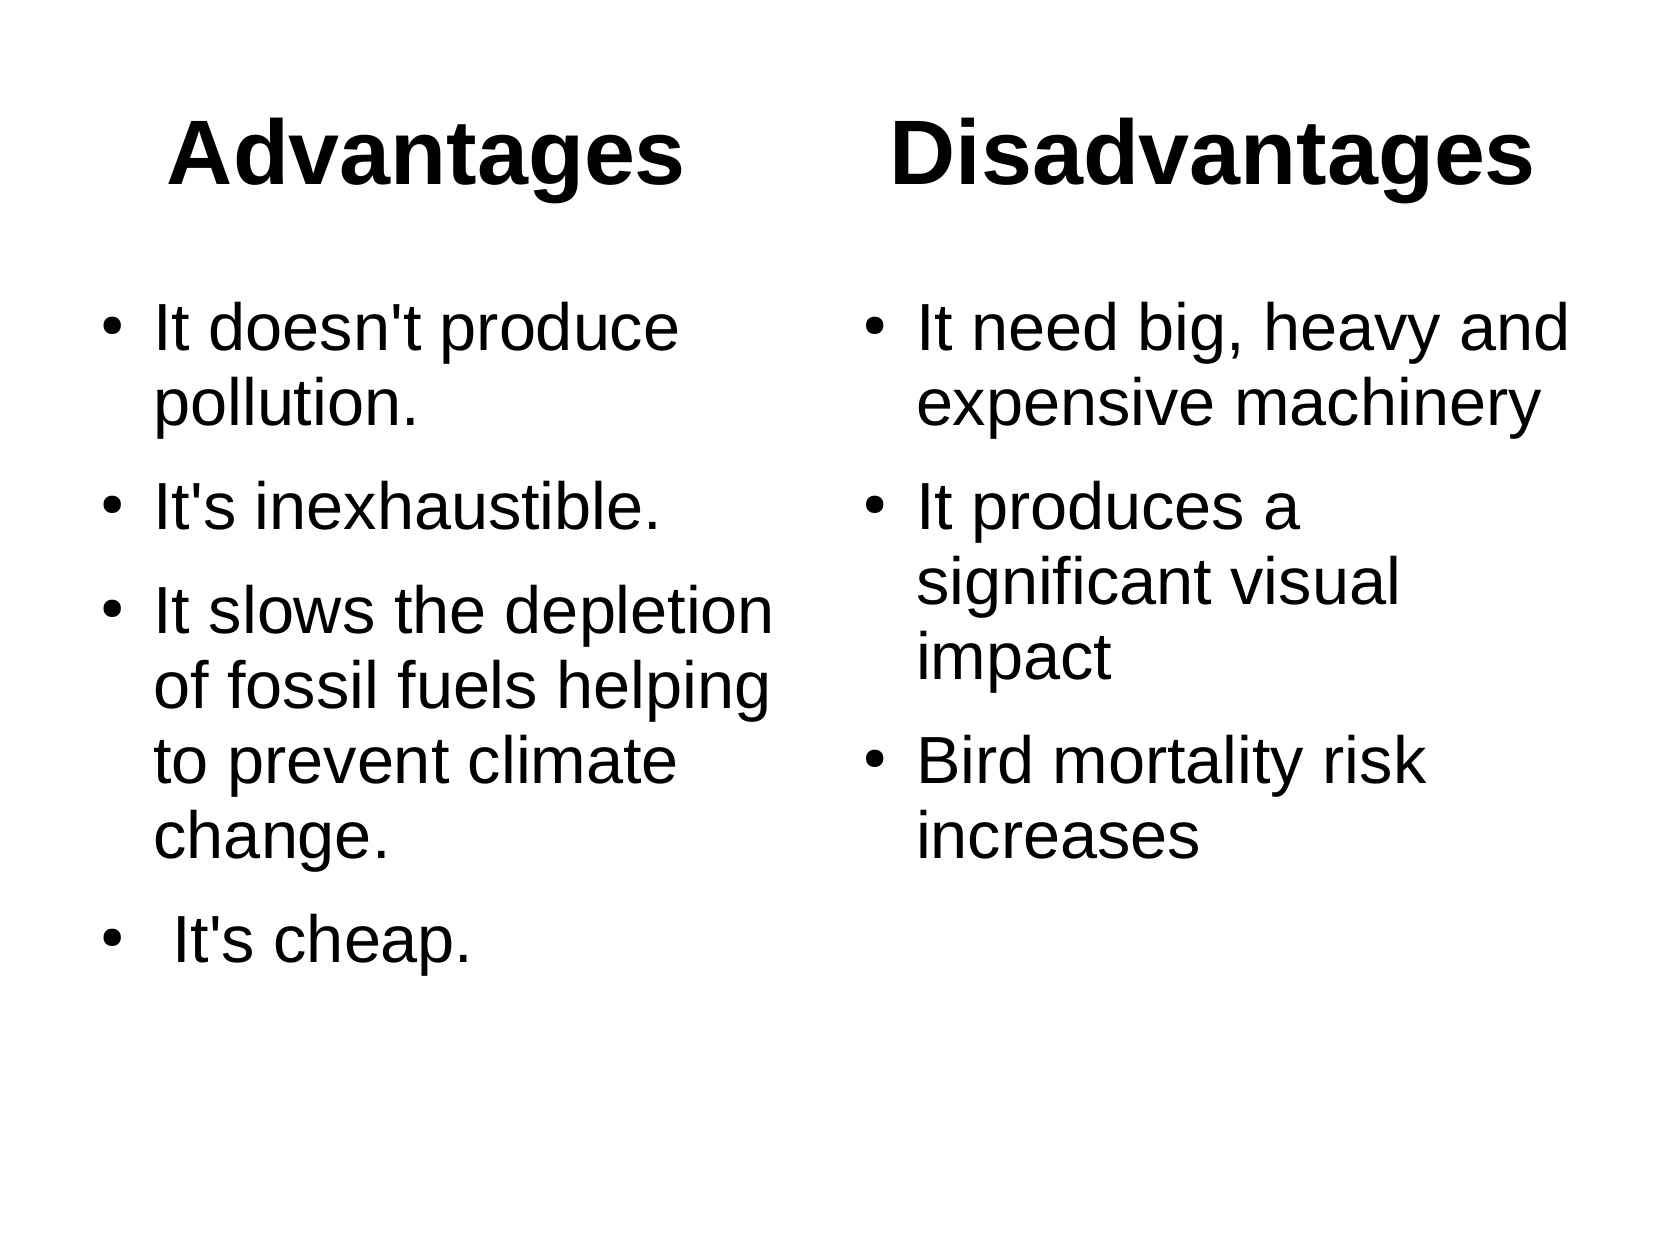

Advantages Disadvantages
# It doesn't produce pollution.
It's inexhaustible.
It slows the depletion of fossil fuels helping to prevent climate change.
 It's cheap.
It need big, heavy and expensive machinery
It produces a significant visual impact
Bird mortality risk increases